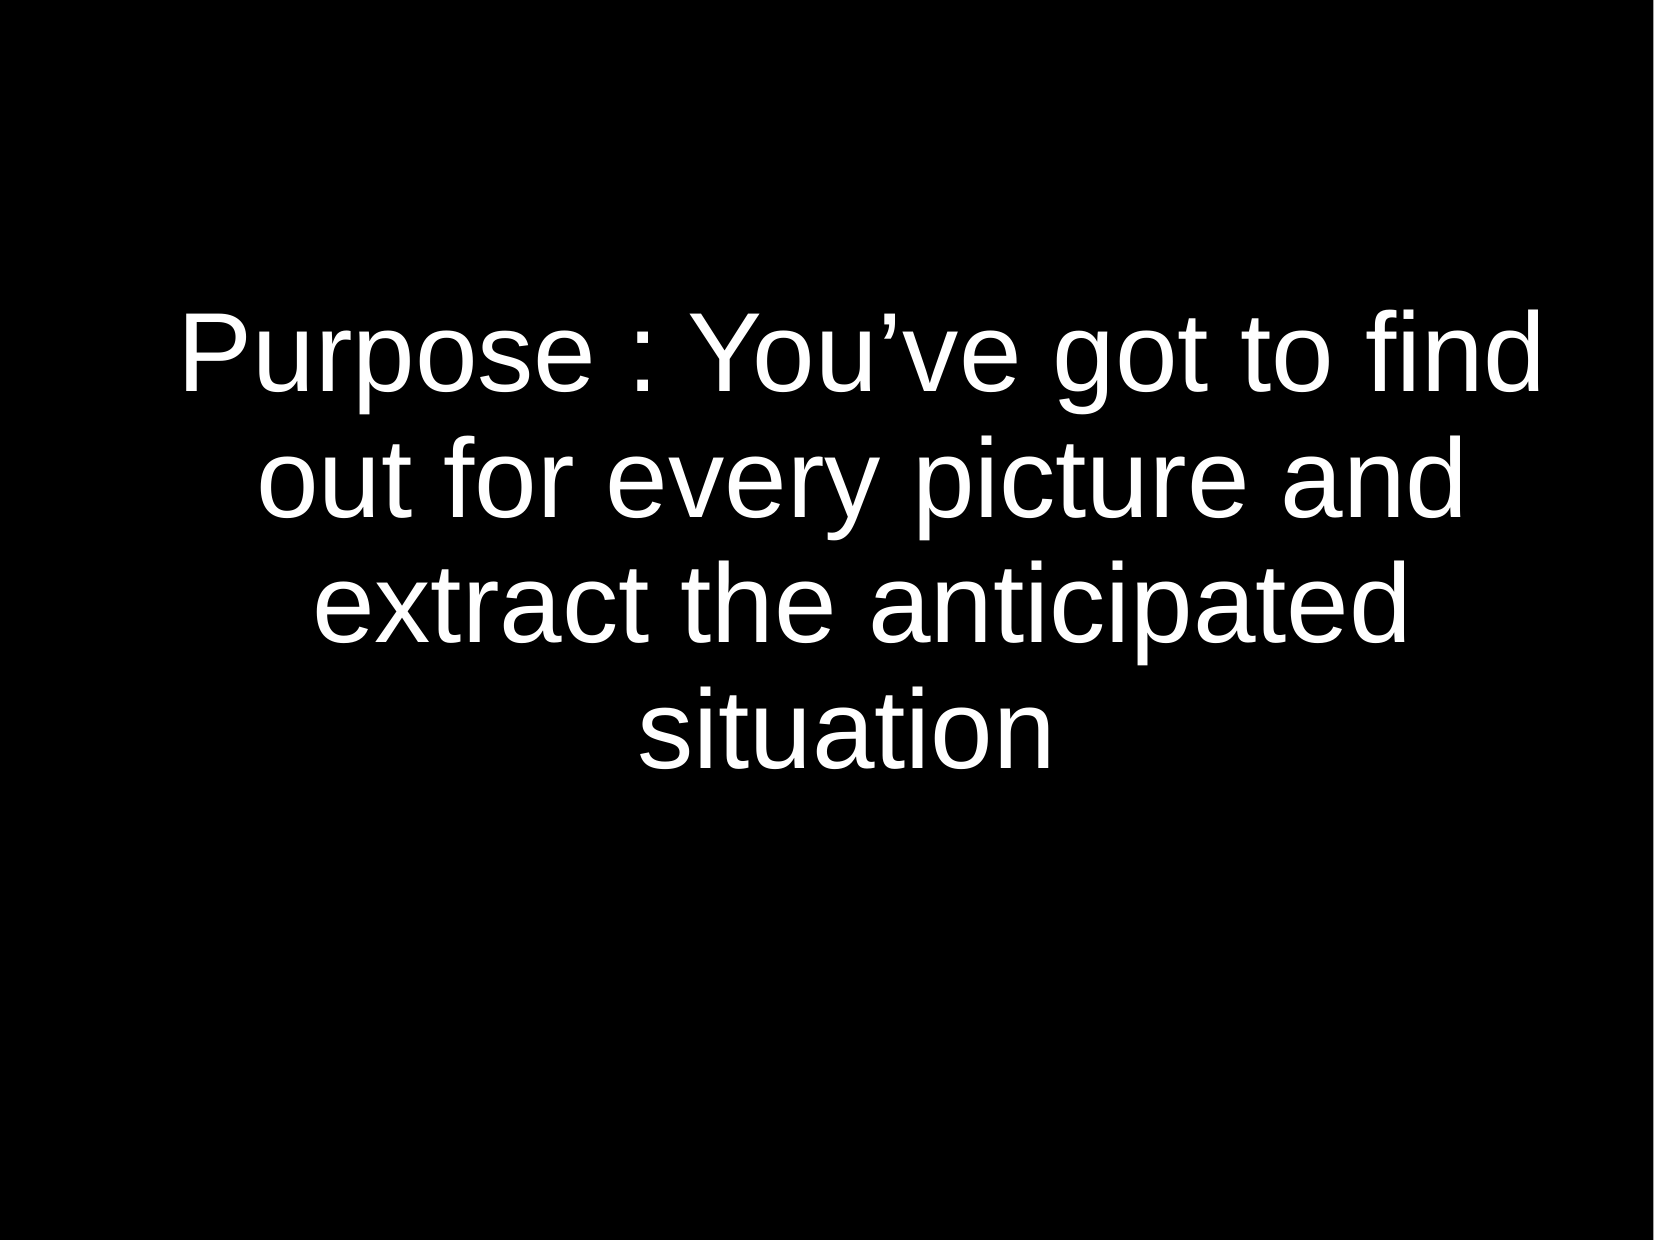

#
Purpose : You’ve got to find out for every picture and extract the anticipated situation